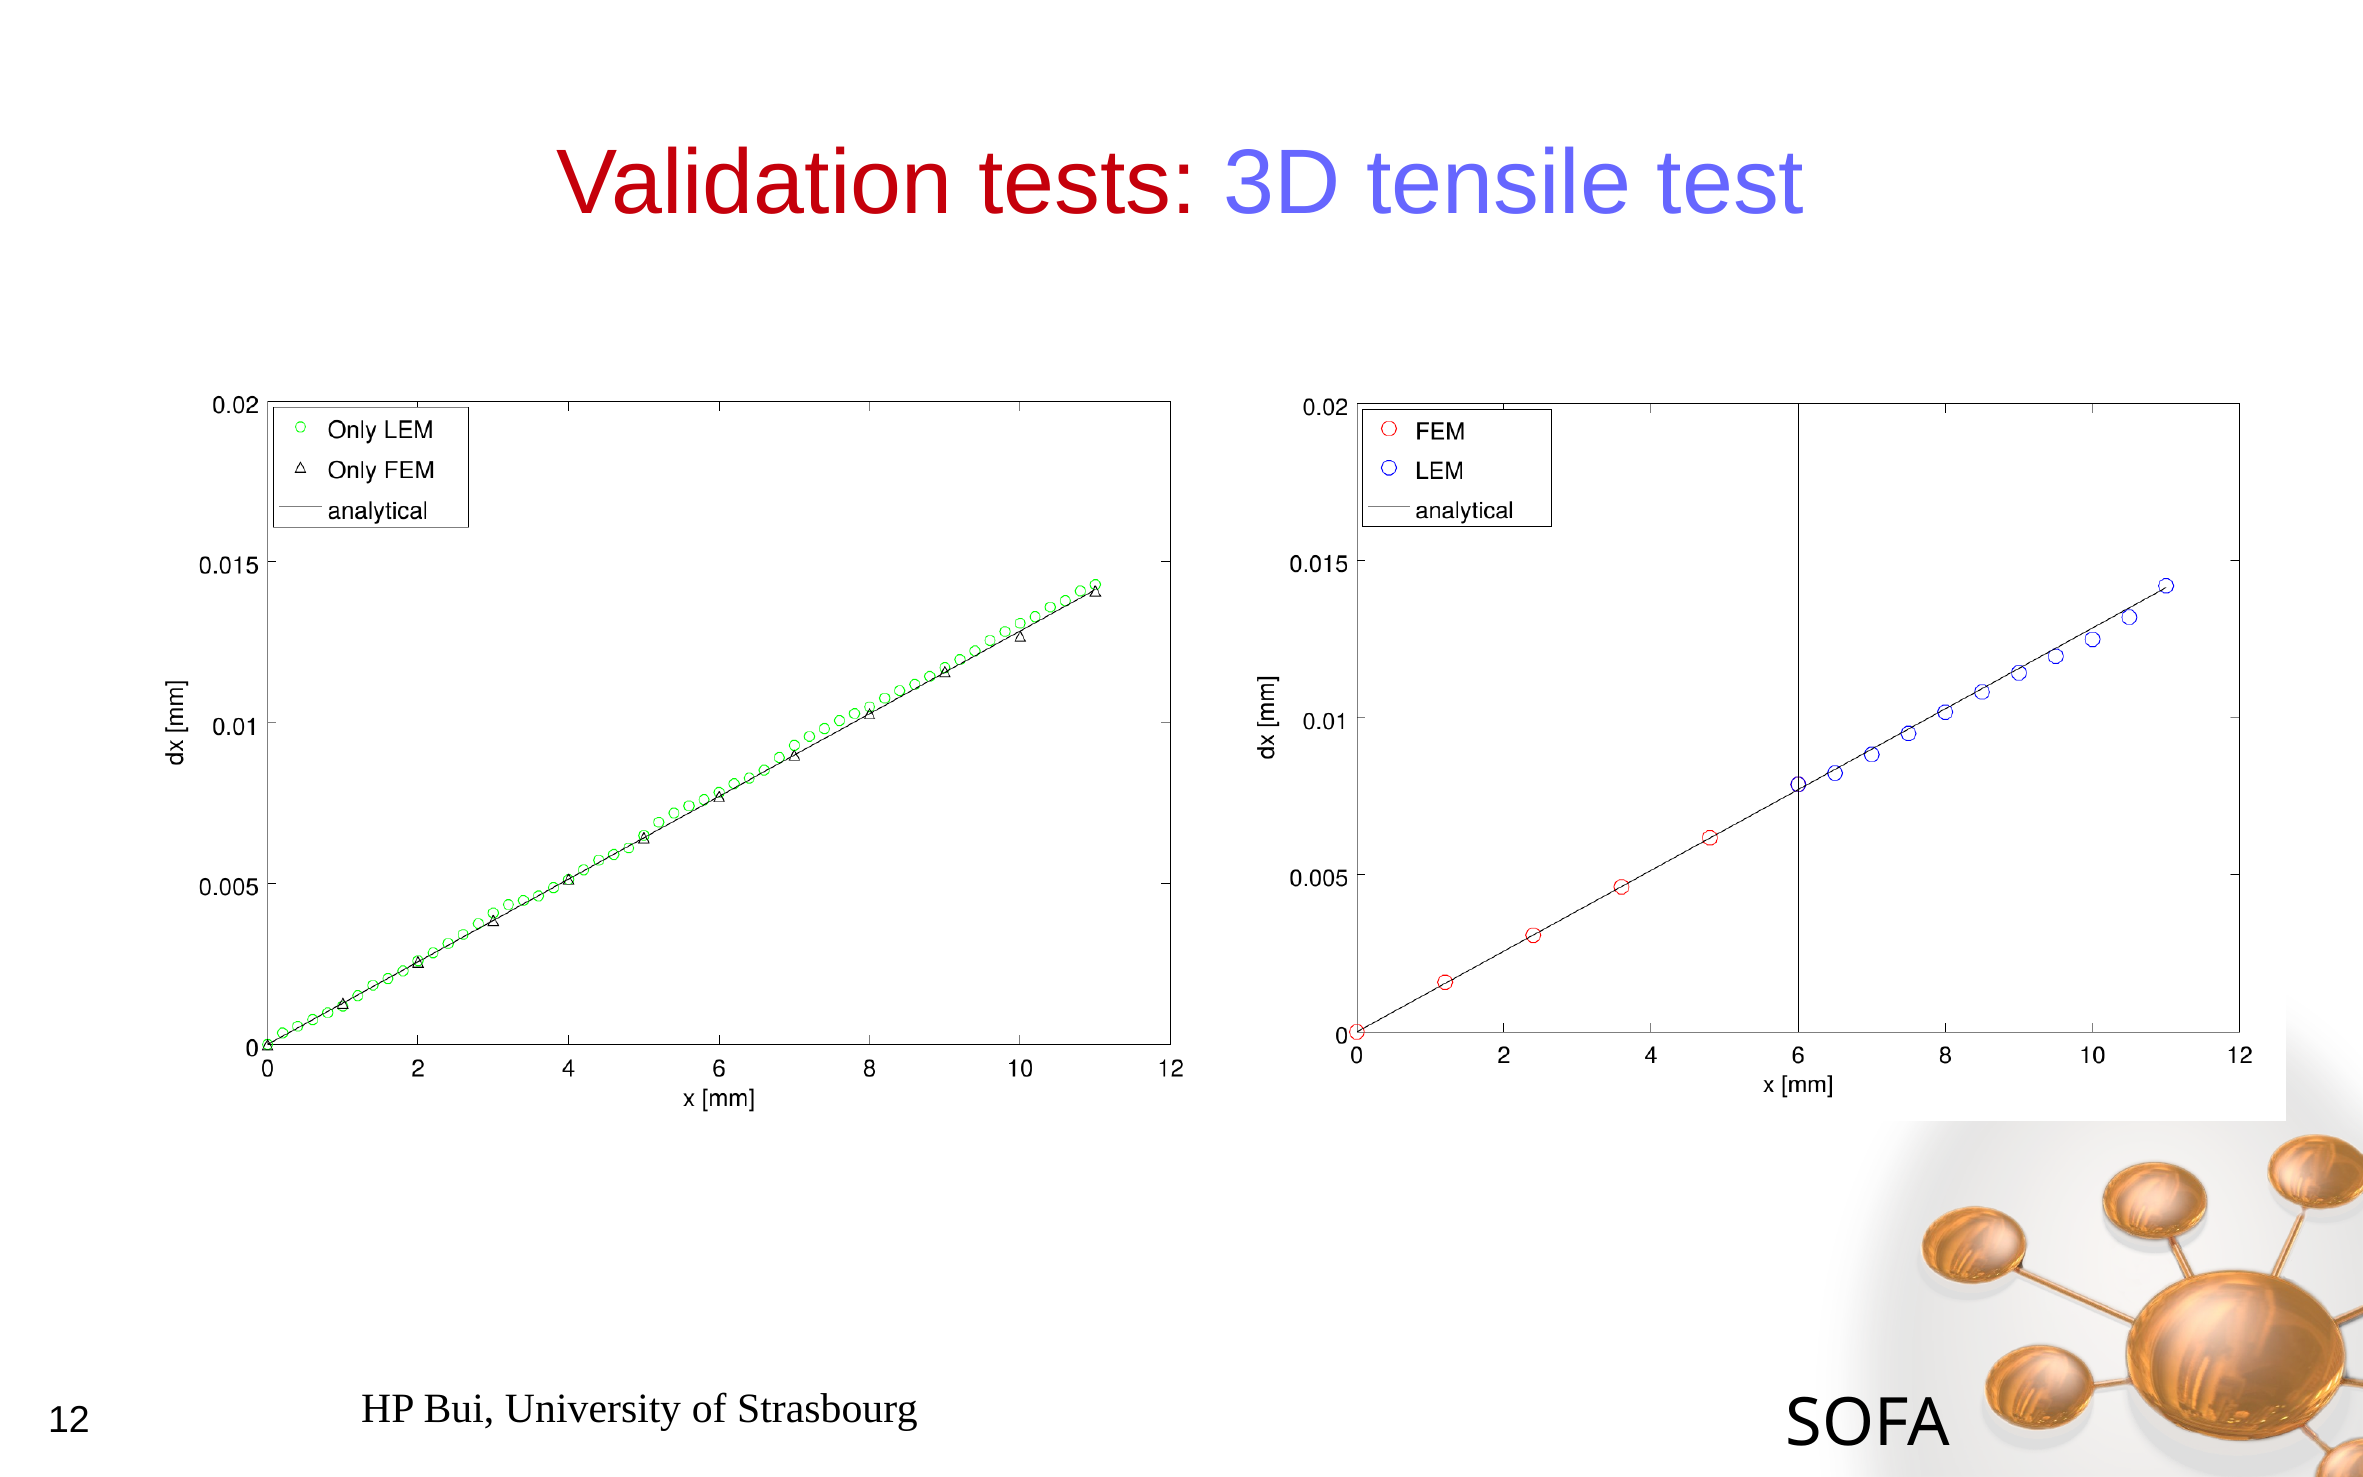

# Validation tests: 3D tensile test
HP Bui, University of Strasbourg